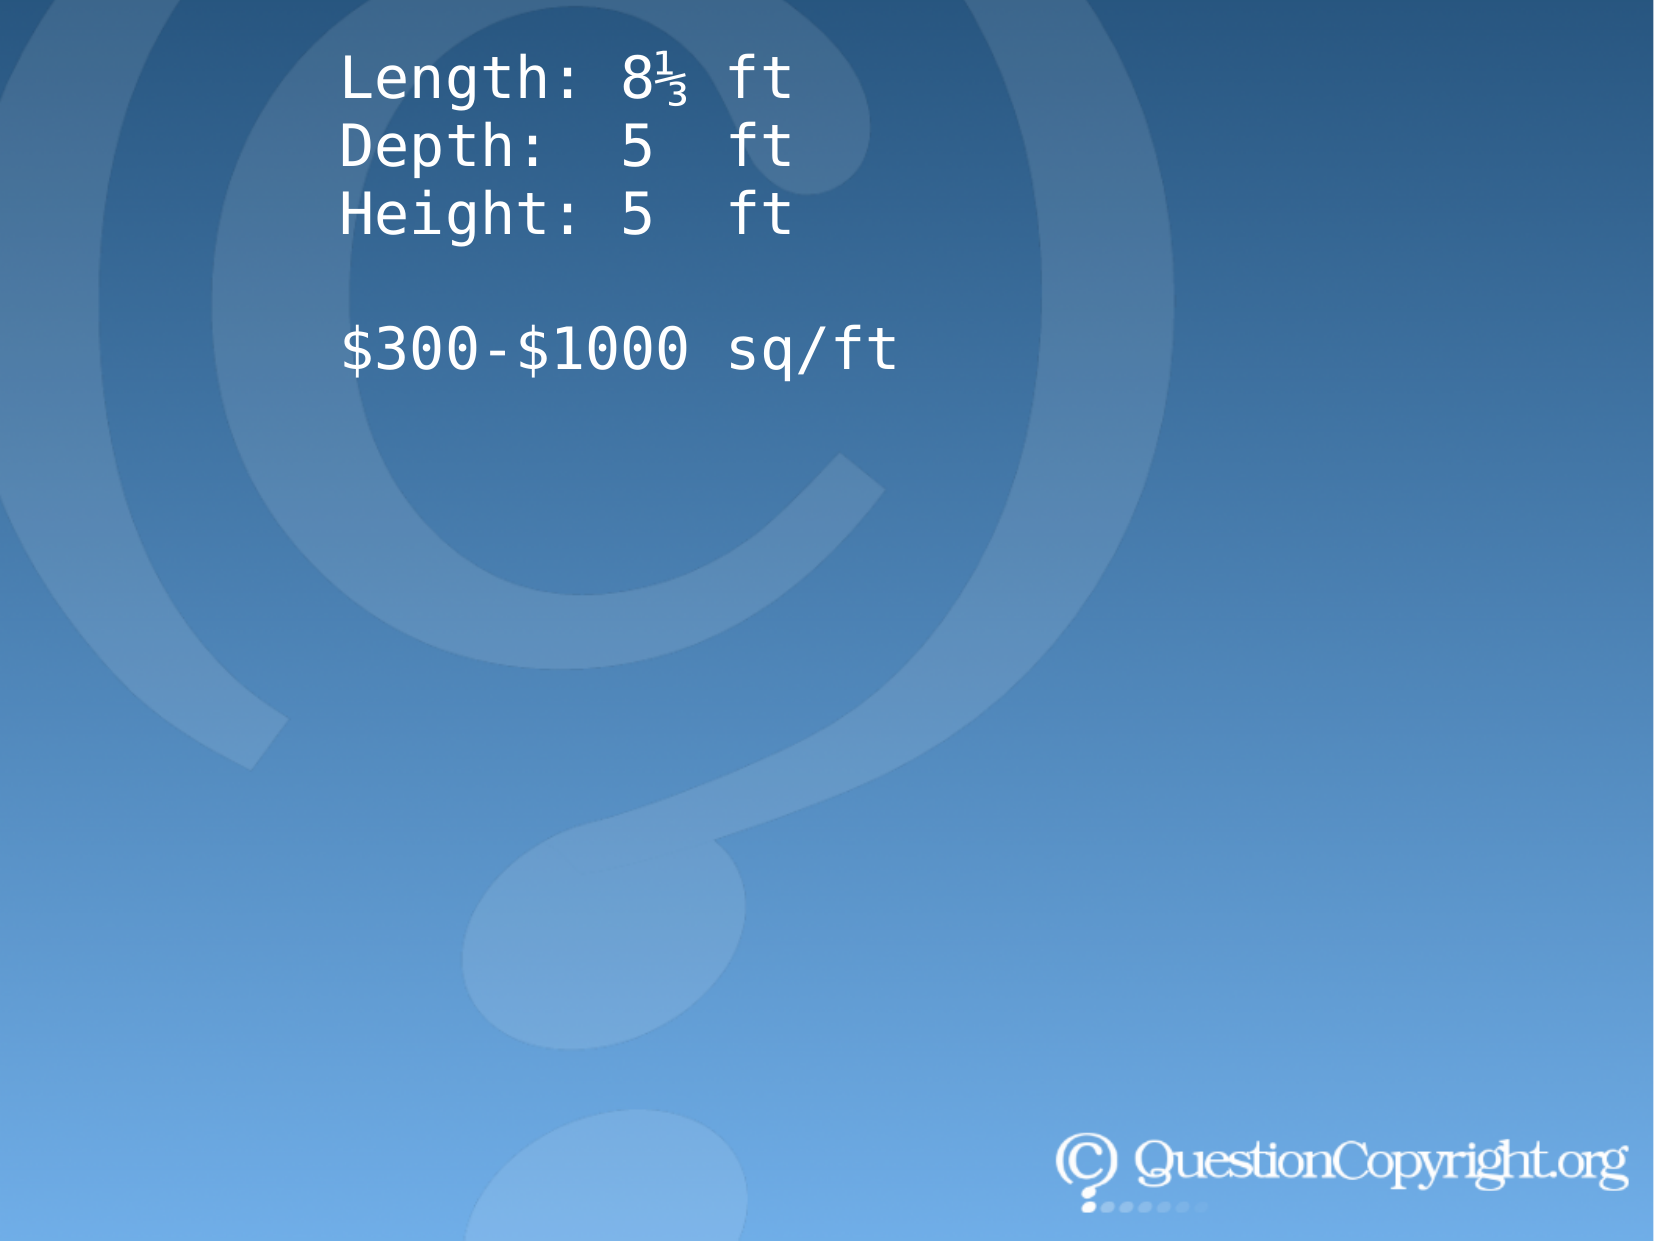

Length: 8⅓ ft
Depth: 5 ft
Height: 5 ft
$300-$1000 sq/ft